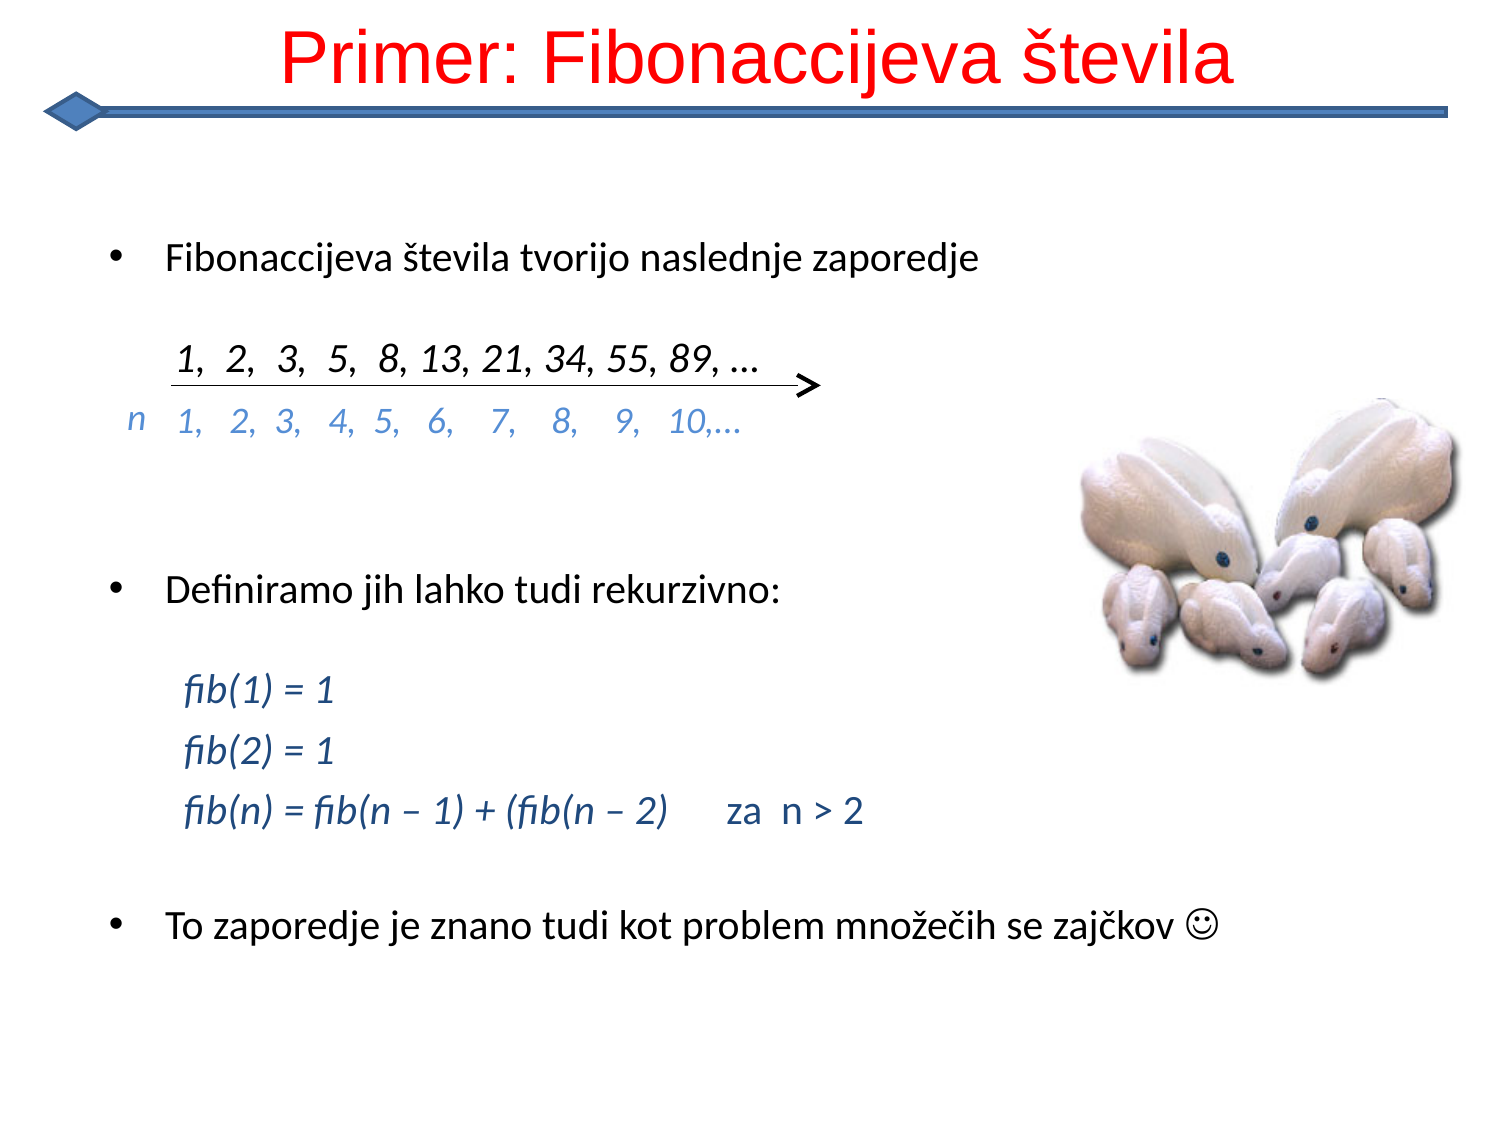

# Primer: Fibonaccijeva števila
Fibonaccijeva števila tvorijo naslednje zaporedje
 1, 2, 3, 5, 8, 13, 21, 34, 55, 89, …
Definiramo jih lahko tudi rekurzivno:
 fib(1) = 1
fib(2) = 1
fib(n) = fib(n – 1) + (fib(n – 2) za n > 2
To zaporedje je znano tudi kot problem množečih se zajčkov 
n
1, 2, 3, 4, 5, 6, 7, 8, 9, 10,...